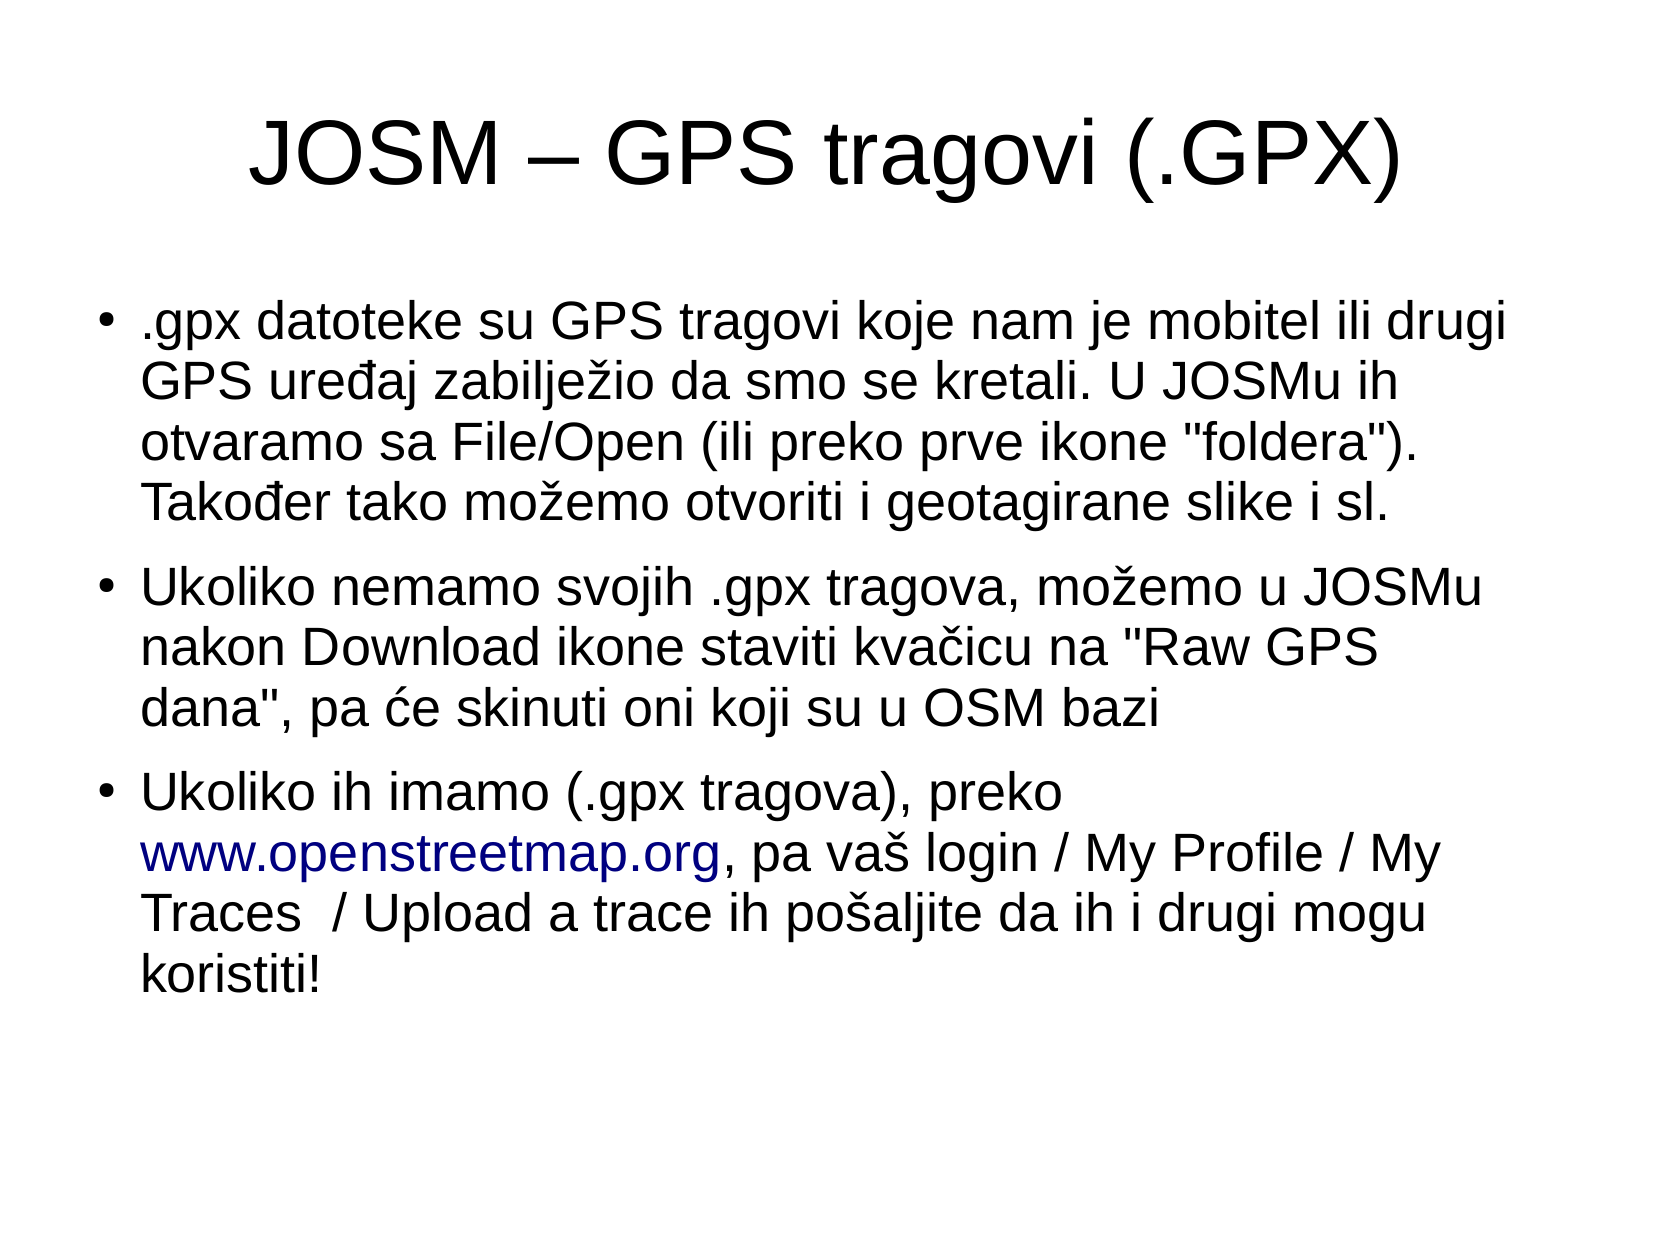

# JOSM – GPS tragovi (.GPX)
.gpx datoteke su GPS tragovi koje nam je mobitel ili drugi GPS uređaj zabilježio da smo se kretali. U JOSMu ih otvaramo sa File/Open (ili preko prve ikone "foldera"). Također tako možemo otvoriti i geotagirane slike i sl.
Ukoliko nemamo svojih .gpx tragova, možemo u JOSMu nakon Download ikone staviti kvačicu na "Raw GPS dana", pa će skinuti oni koji su u OSM bazi
Ukoliko ih imamo (.gpx tragova), preko www.openstreetmap.org, pa vaš login / My Profile / My Traces / Upload a trace ih pošaljite da ih i drugi mogu koristiti!